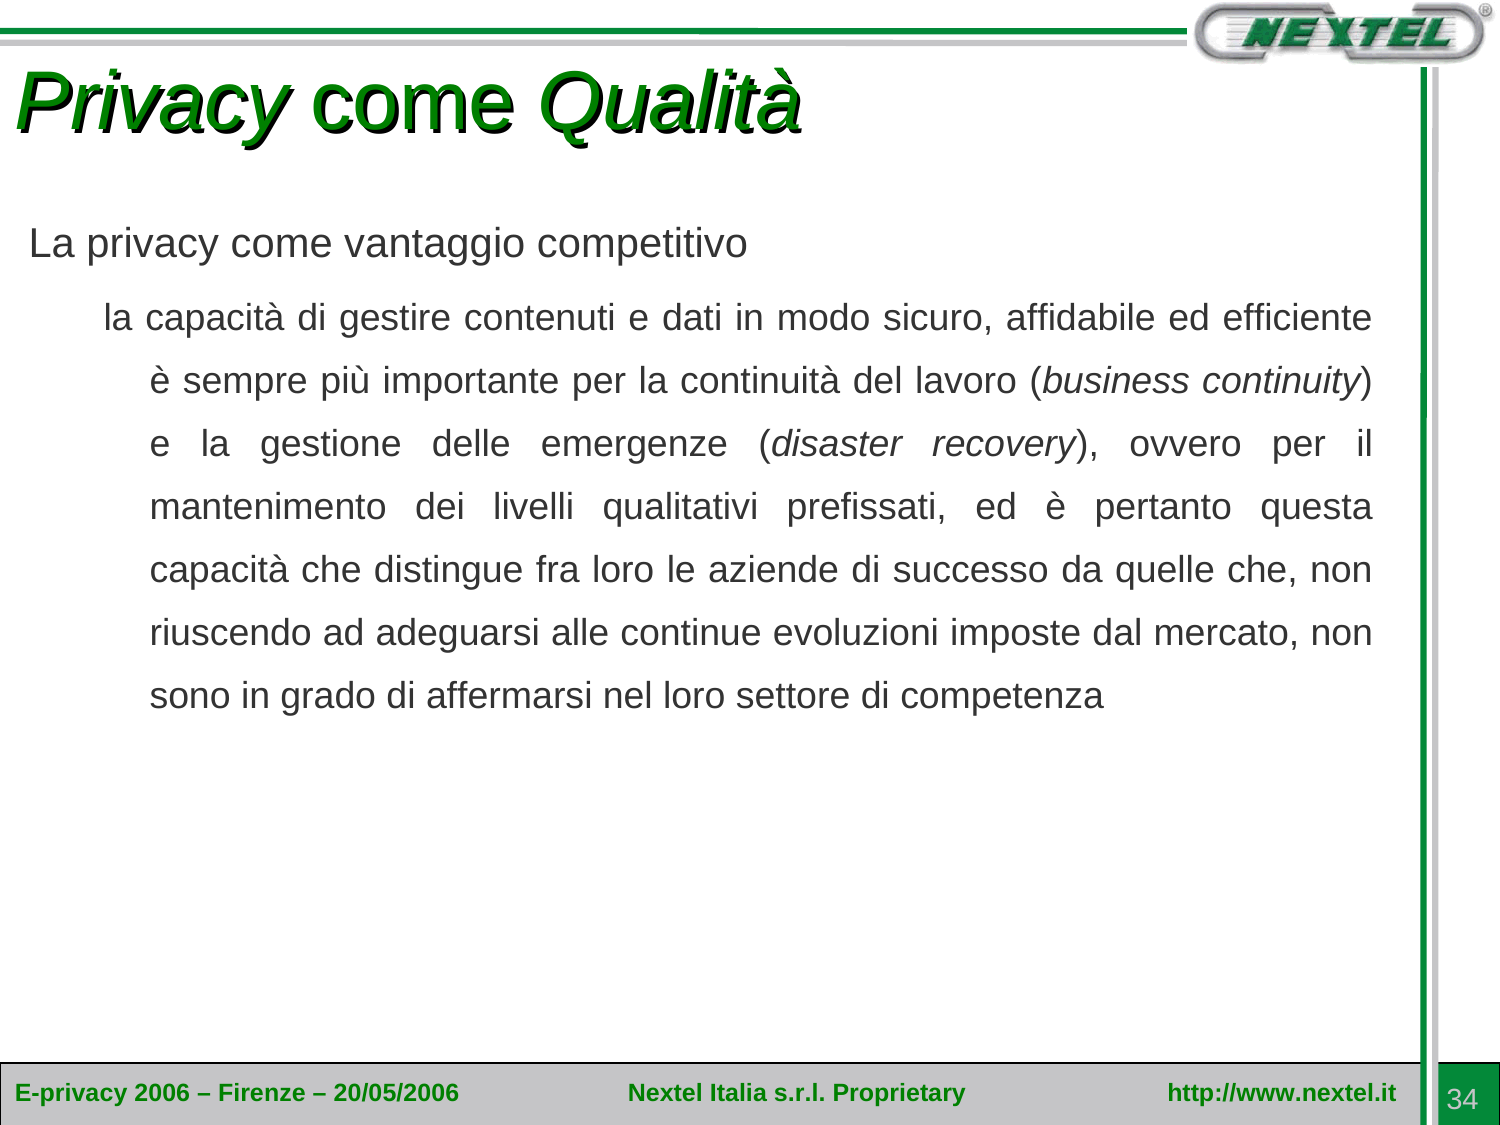

Privacy come Qualità
# La privacy come vantaggio competitivo
la capacità di gestire contenuti e dati in modo sicuro, affidabile ed efficiente è sempre più importante per la continuità del lavoro (business continuity) e la gestione delle emergenze (disaster recovery), ovvero per il mantenimento dei livelli qualitativi prefissati, ed è pertanto questa capacità che distingue fra loro le aziende di successo da quelle che, non riuscendo ad adeguarsi alle continue evoluzioni imposte dal mercato, non sono in grado di affermarsi nel loro settore di competenza
34